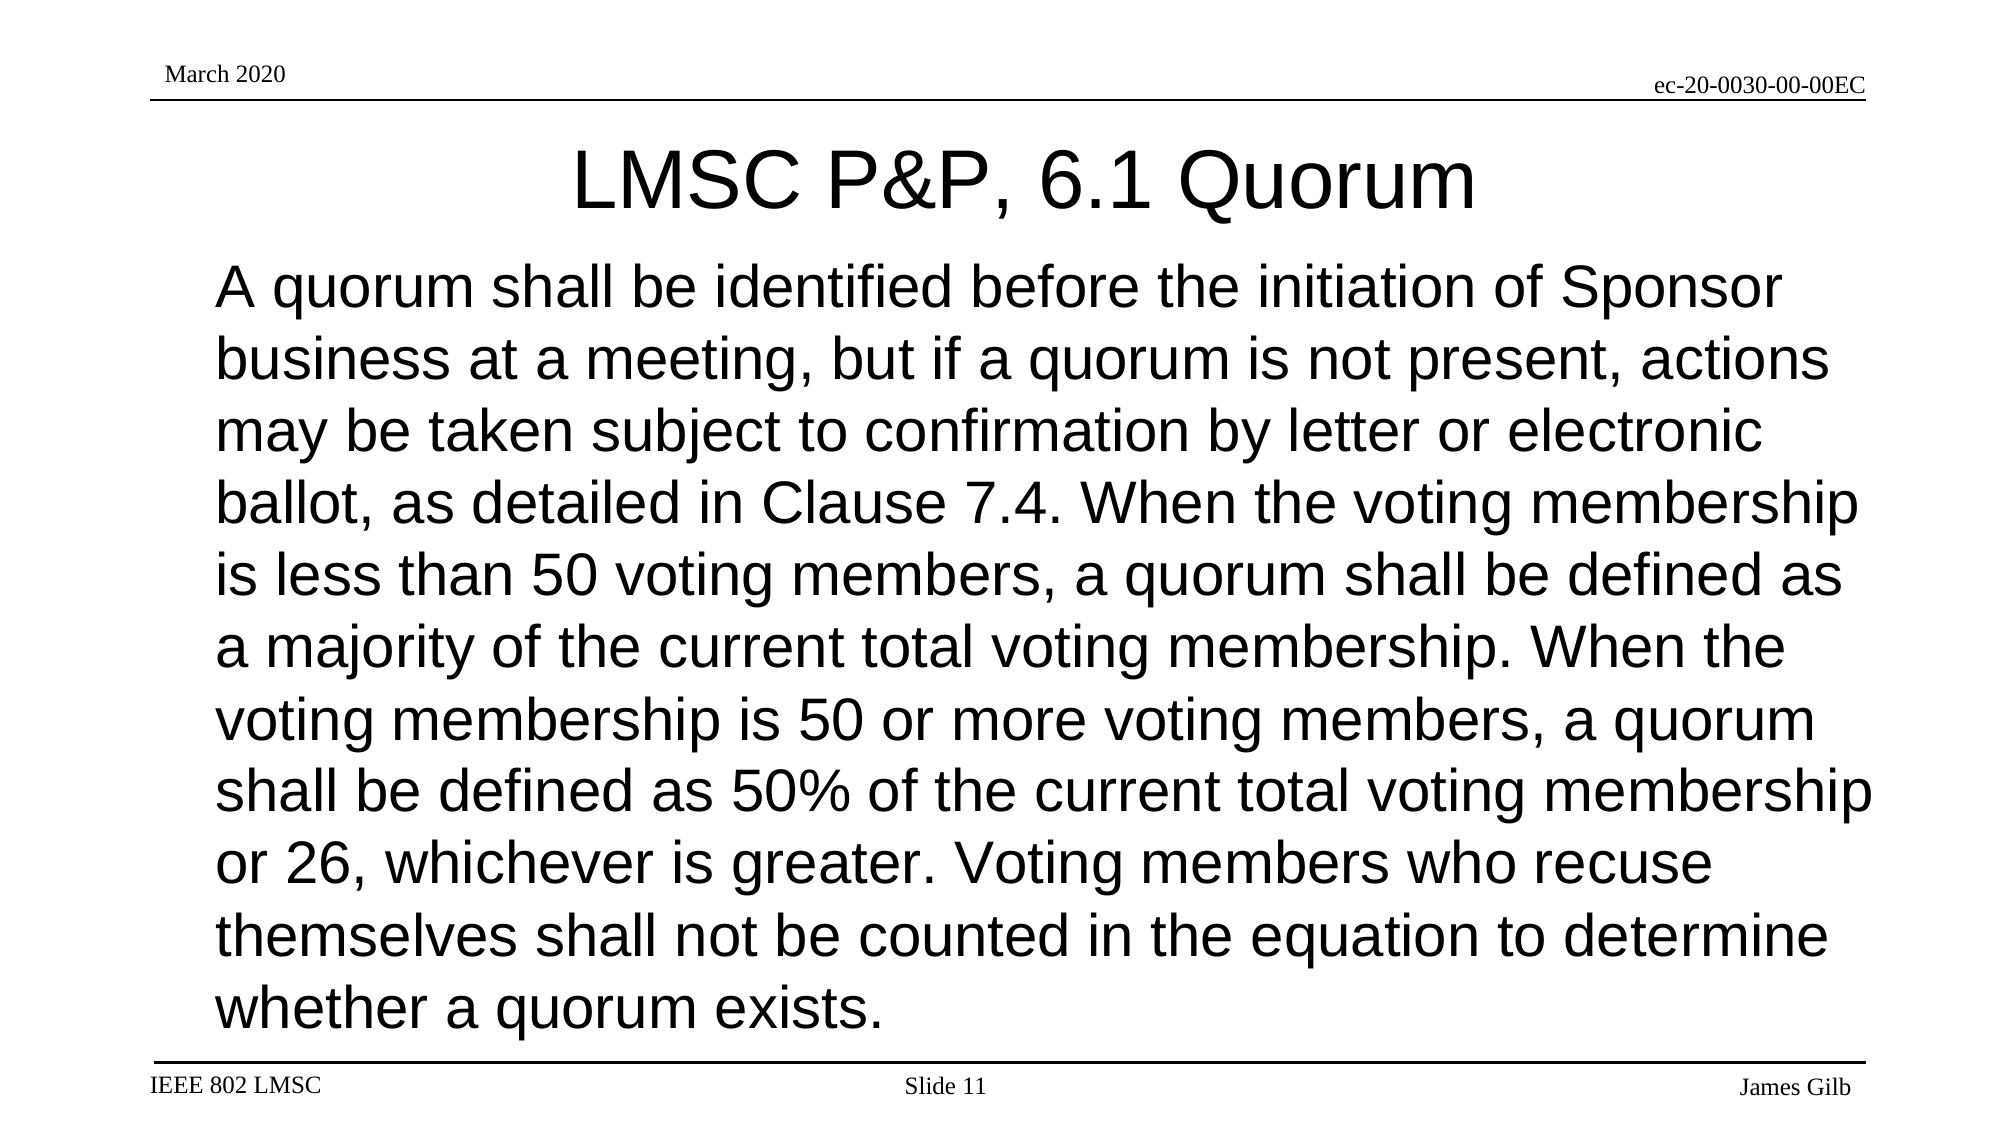

# LMSC P&P, 6.1 Quorum
A quorum shall be identified before the initiation of Sponsor business at a meeting, but if a quorum is not present, actions may be taken subject to confirmation by letter or electronic ballot, as detailed in Clause 7.4. When the voting membership is less than 50 voting members, a quorum shall be defined as a majority of the current total voting membership. When the voting membership is 50 or more voting members, a quorum shall be defined as 50% of the current total voting membership or 26, whichever is greater. Voting members who recuse themselves shall not be counted in the equation to determine whether a quorum exists.
11